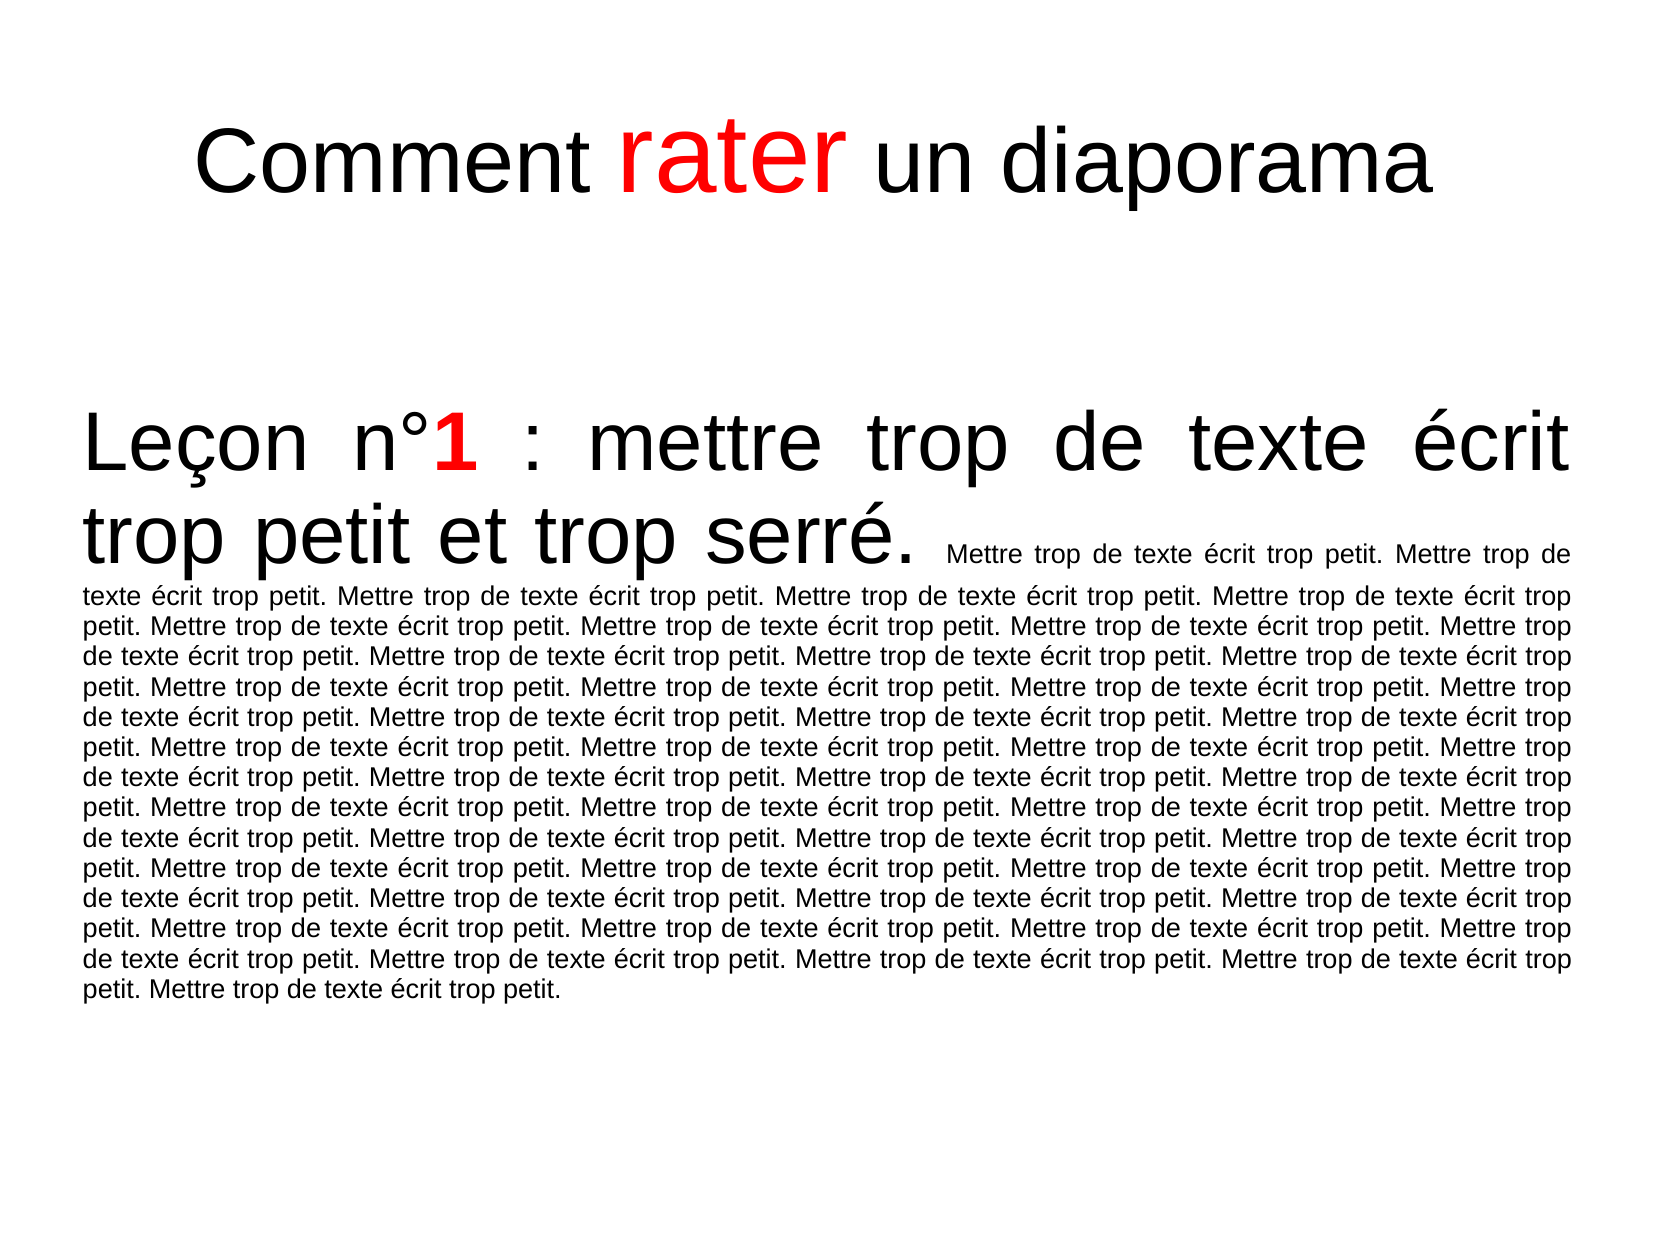

# Comment rater un diaporama
Leçon n°1 : mettre trop de texte écrit trop petit et trop serré. Mettre trop de texte écrit trop petit. Mettre trop de texte écrit trop petit. Mettre trop de texte écrit trop petit. Mettre trop de texte écrit trop petit. Mettre trop de texte écrit trop petit. Mettre trop de texte écrit trop petit. Mettre trop de texte écrit trop petit. Mettre trop de texte écrit trop petit. Mettre trop de texte écrit trop petit. Mettre trop de texte écrit trop petit. Mettre trop de texte écrit trop petit. Mettre trop de texte écrit trop petit. Mettre trop de texte écrit trop petit. Mettre trop de texte écrit trop petit. Mettre trop de texte écrit trop petit. Mettre trop de texte écrit trop petit. Mettre trop de texte écrit trop petit. Mettre trop de texte écrit trop petit. Mettre trop de texte écrit trop petit. Mettre trop de texte écrit trop petit. Mettre trop de texte écrit trop petit. Mettre trop de texte écrit trop petit. Mettre trop de texte écrit trop petit. Mettre trop de texte écrit trop petit. Mettre trop de texte écrit trop petit. Mettre trop de texte écrit trop petit. Mettre trop de texte écrit trop petit. Mettre trop de texte écrit trop petit. Mettre trop de texte écrit trop petit. Mettre trop de texte écrit trop petit. Mettre trop de texte écrit trop petit. Mettre trop de texte écrit trop petit. Mettre trop de texte écrit trop petit. Mettre trop de texte écrit trop petit. Mettre trop de texte écrit trop petit. Mettre trop de texte écrit trop petit. Mettre trop de texte écrit trop petit. Mettre trop de texte écrit trop petit. Mettre trop de texte écrit trop petit. Mettre trop de texte écrit trop petit. Mettre trop de texte écrit trop petit. Mettre trop de texte écrit trop petit. Mettre trop de texte écrit trop petit. Mettre trop de texte écrit trop petit. Mettre trop de texte écrit trop petit. Mettre trop de texte écrit trop petit. Mettre trop de texte écrit trop petit. Mettre trop de texte écrit trop petit.